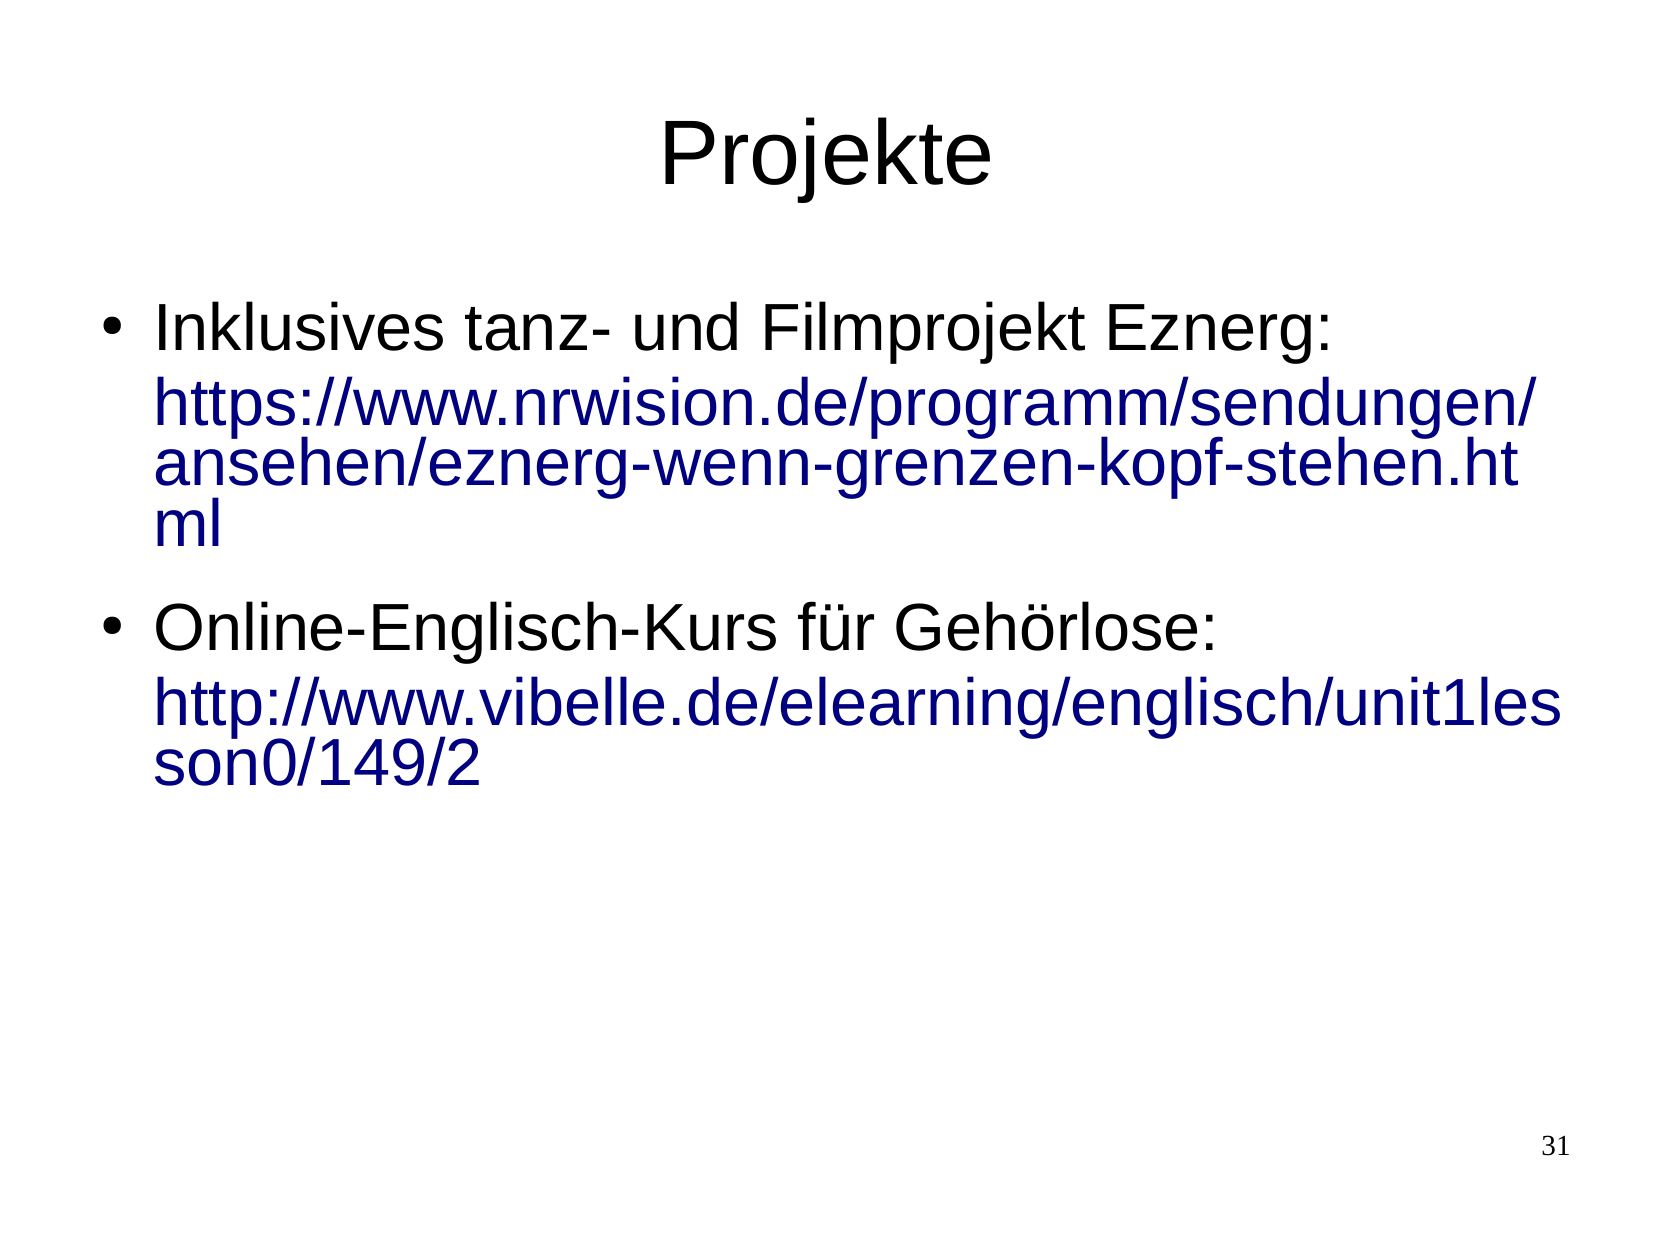

# Projekte
Inklusives tanz- und Filmprojekt Eznerg: https://www.nrwision.de/programm/sendungen/ansehen/eznerg-wenn-grenzen-kopf-stehen.html
Online-Englisch-Kurs für Gehörlose: http://www.vibelle.de/elearning/englisch/unit1lesson0/149/2
31